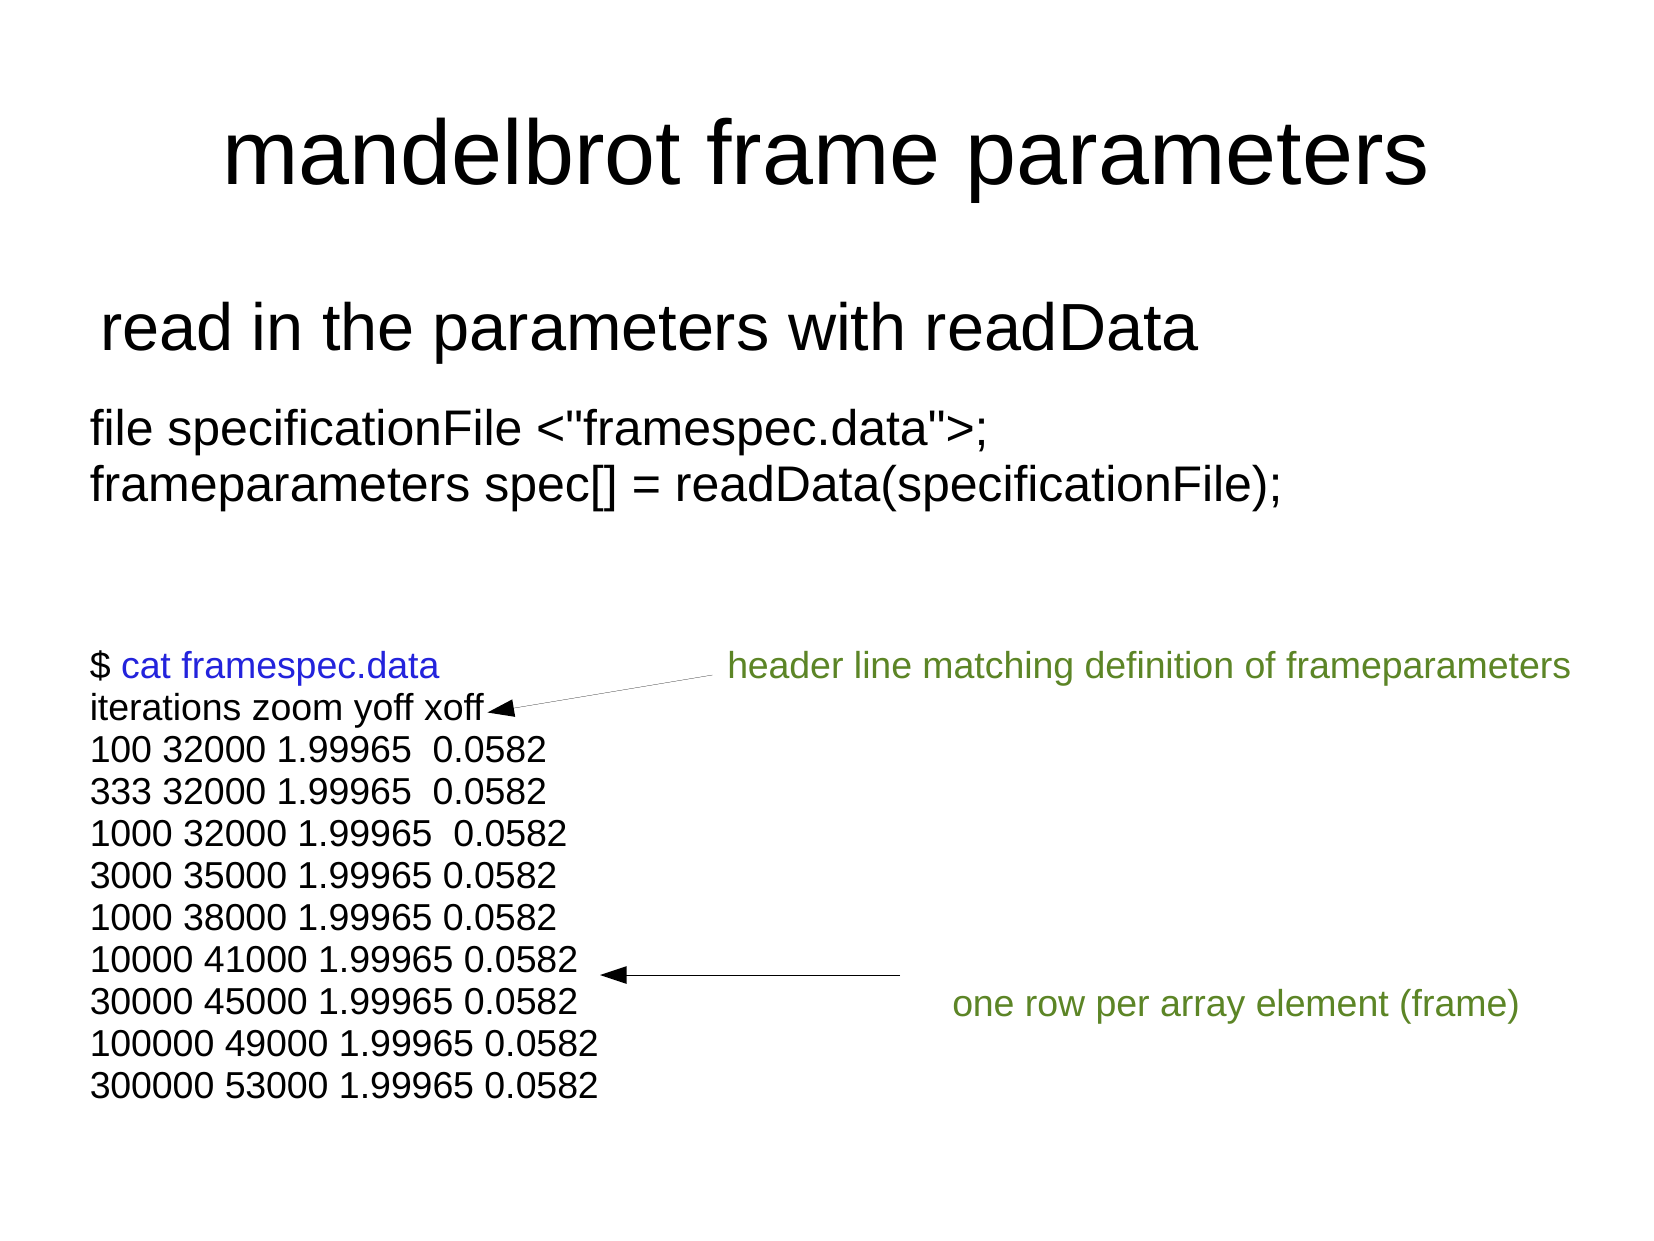

# mandelbrot frame parameters
read in the parameters with readData
file specificationFile <"framespec.data">;
frameparameters spec[] = readData(specificationFile);
$ cat framespec.data
iterations zoom yoff xoff
100 32000 1.99965 0.0582
333 32000 1.99965 0.0582
1000 32000 1.99965 0.0582
3000 35000 1.99965 0.0582
1000 38000 1.99965 0.0582
10000 41000 1.99965 0.0582
30000 45000 1.99965 0.0582
100000 49000 1.99965 0.0582
300000 53000 1.99965 0.0582
header line matching definition of frameparameters
one row per array element (frame)